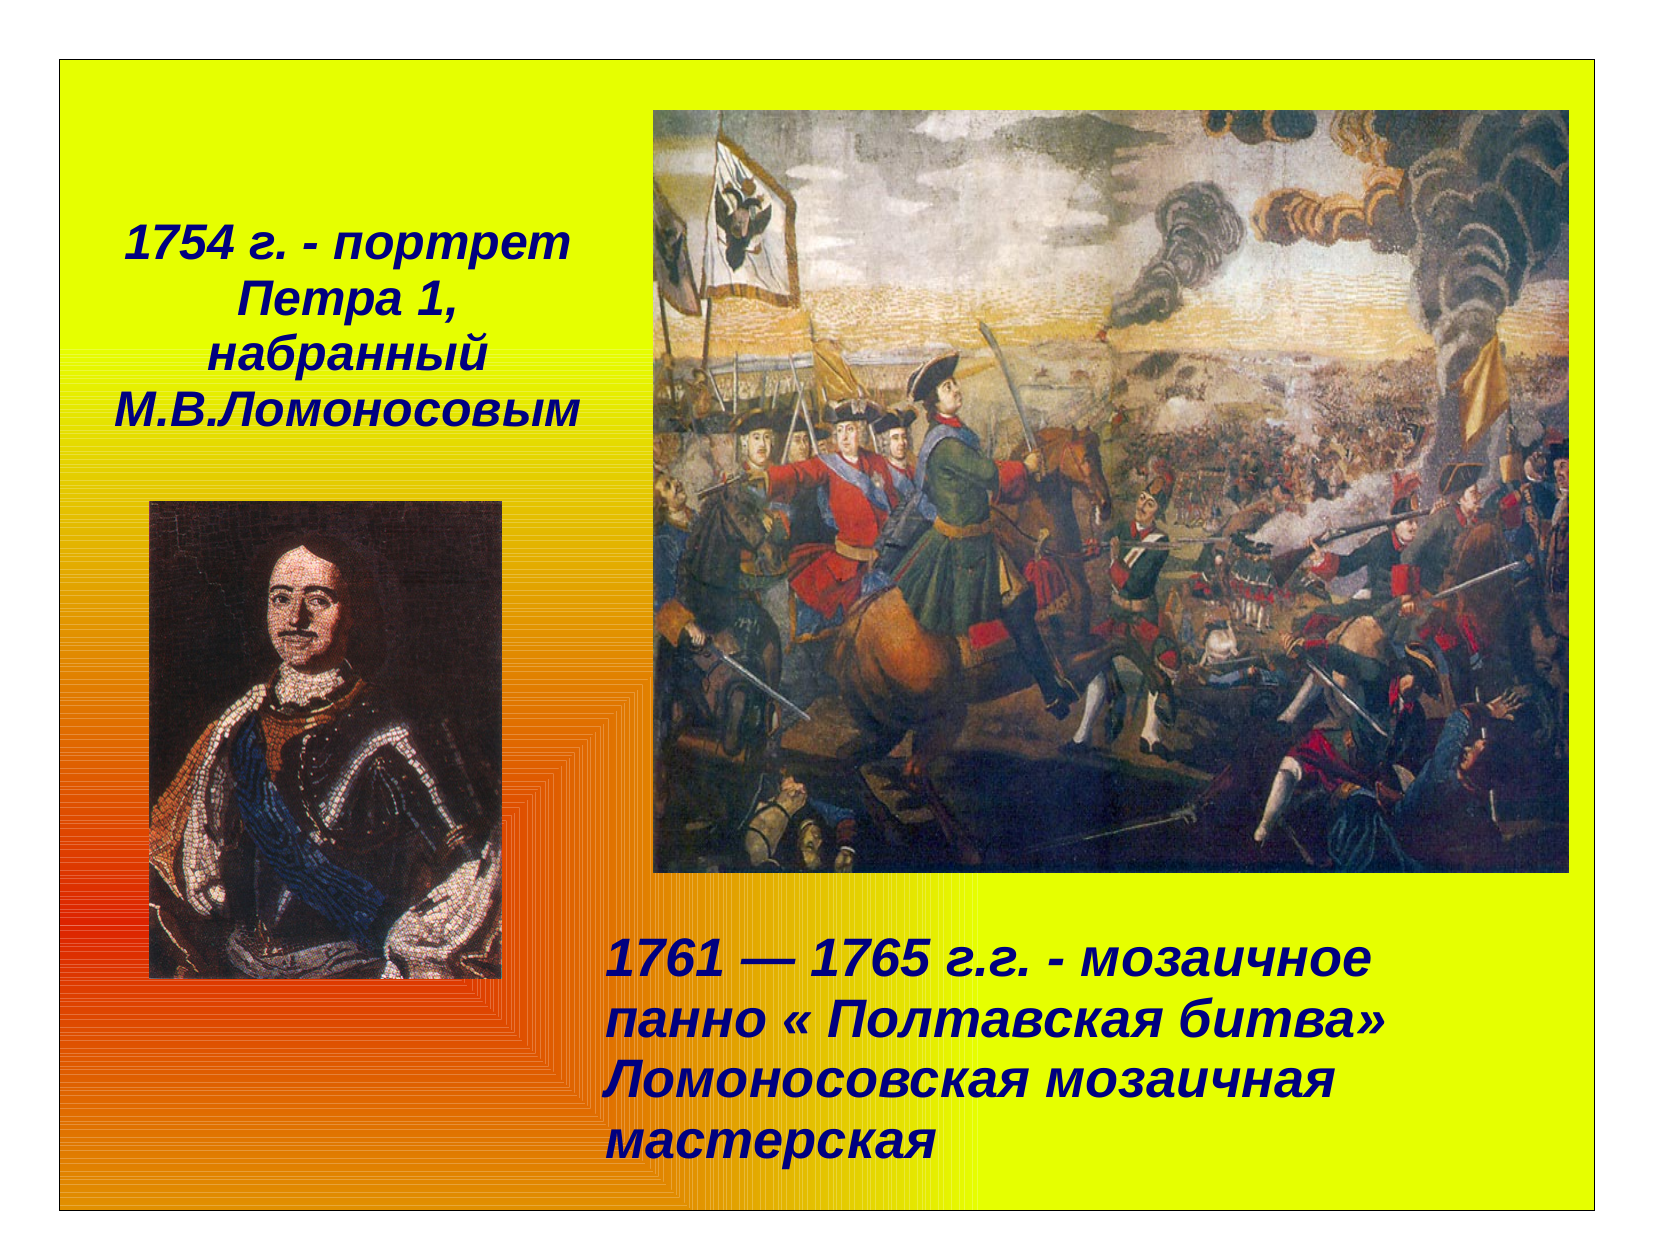

1754 г. - портрет
Петра 1, набранный
М.В.Ломоносовым
1761 — 1765 г.г. - мозаичное панно « Полтавская битва»
Ломоносовская мозаичная мастерская